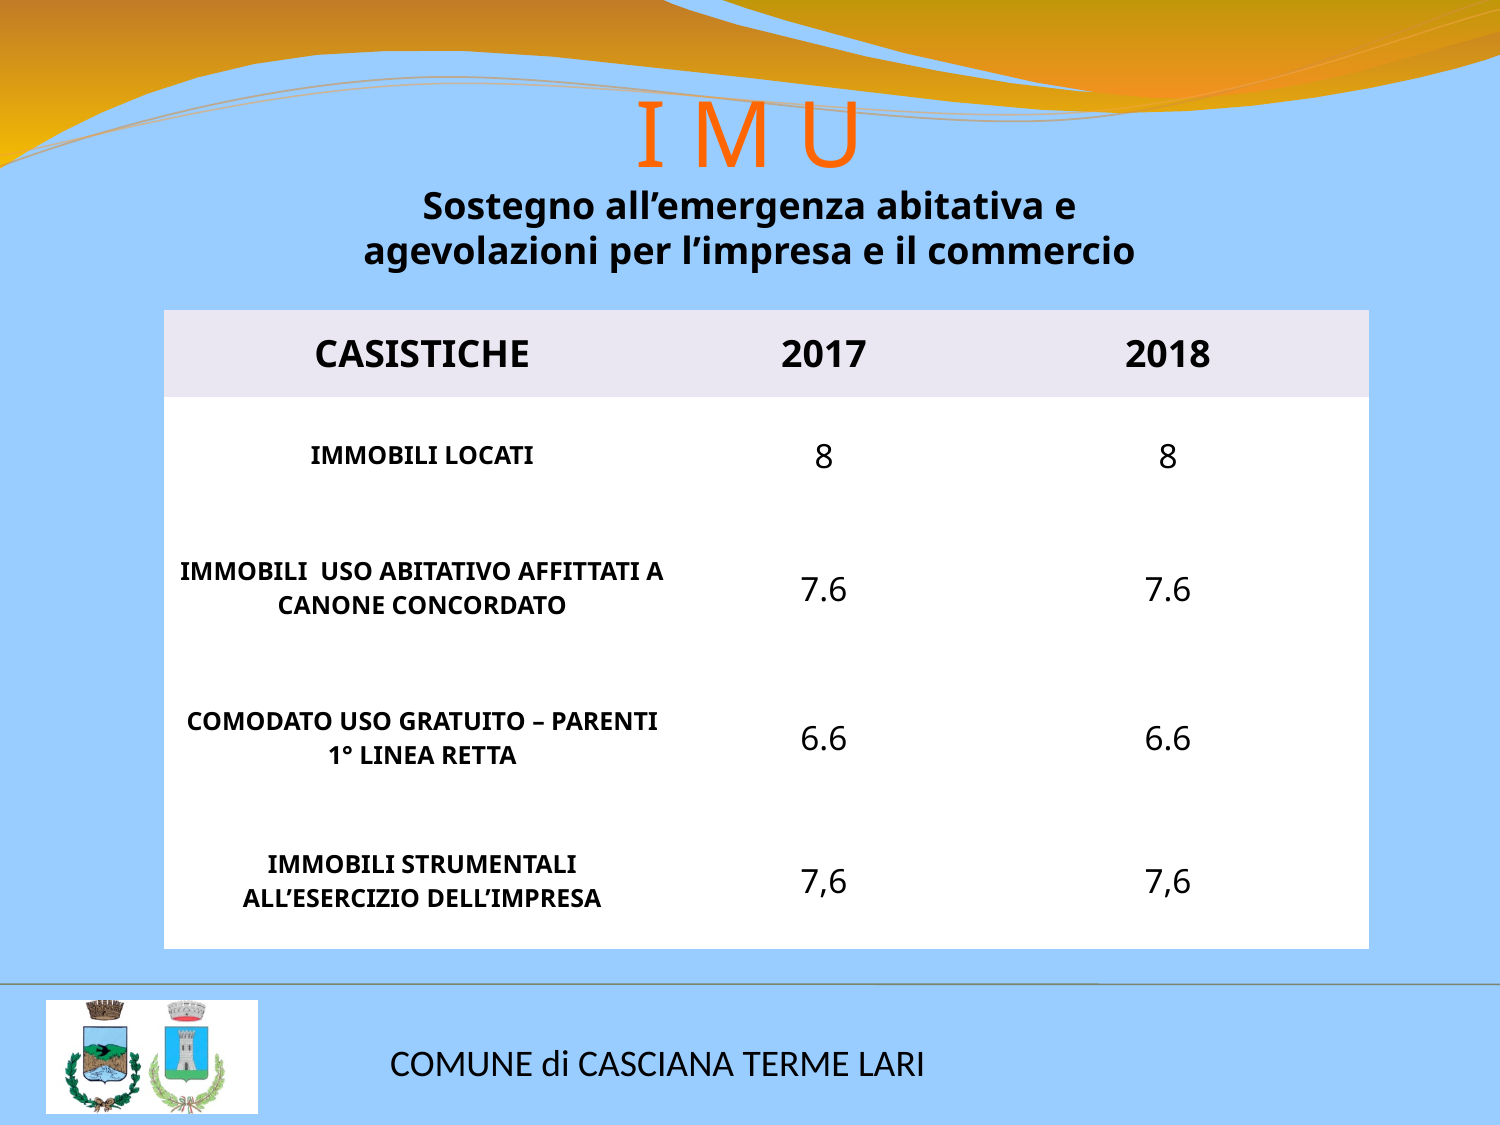

I M U
Sostegno all’emergenza abitativa e
agevolazioni per l’impresa e il commercio
| CASISTICHE | 2017 | 2018 |
| --- | --- | --- |
| IMMOBILI LOCATI | 8 | 8 |
| IMMOBILI USO ABITATIVO AFFITTATI A CANONE CONCORDATO | 7.6 | 7.6 |
| COMODATO USO GRATUITO – PARENTI 1° LINEA RETTA | 6.6 | 6.6 |
| IMMOBILI STRUMENTALI ALL’ESERCIZIO DELL’IMPRESA | 7,6 | 7,6 |
COMUNE di CASCIANA TERME LARI